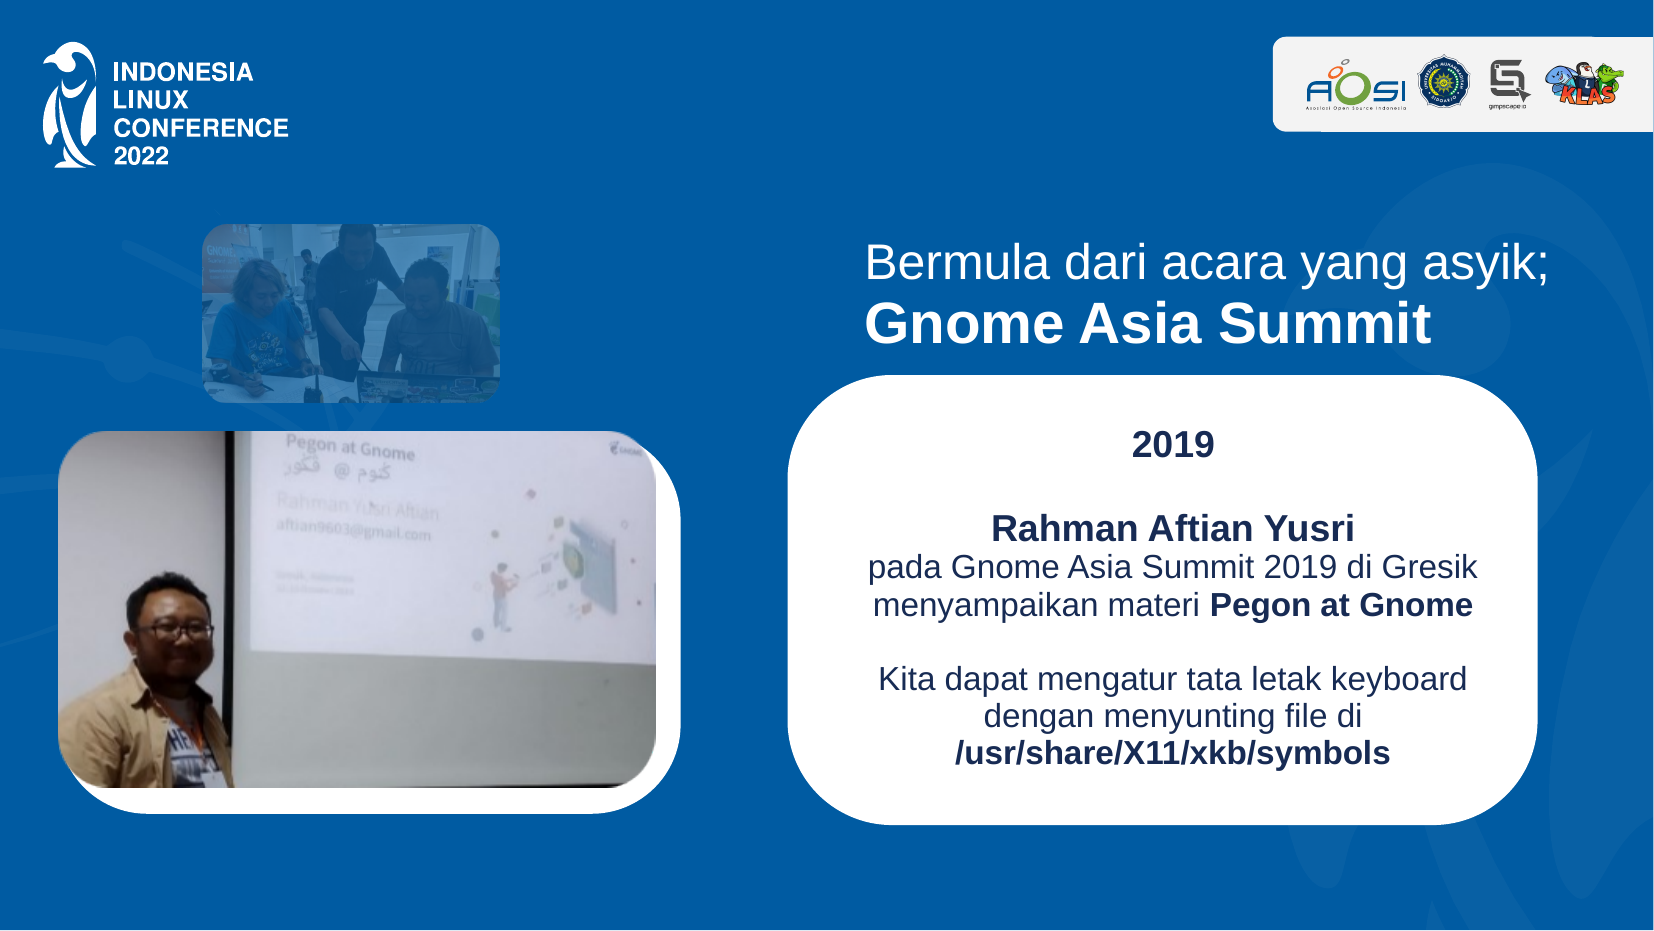

# Bermula dari acara yang asyik; Gnome Asia Summit
2019
Rahman Aftian Yusri
pada Gnome Asia Summit 2019 di Gresik
menyampaikan materi Pegon at Gnome
Kita dapat mengatur tata letak keyboard dengan menyunting file di /usr/share/X11/xkb/symbols